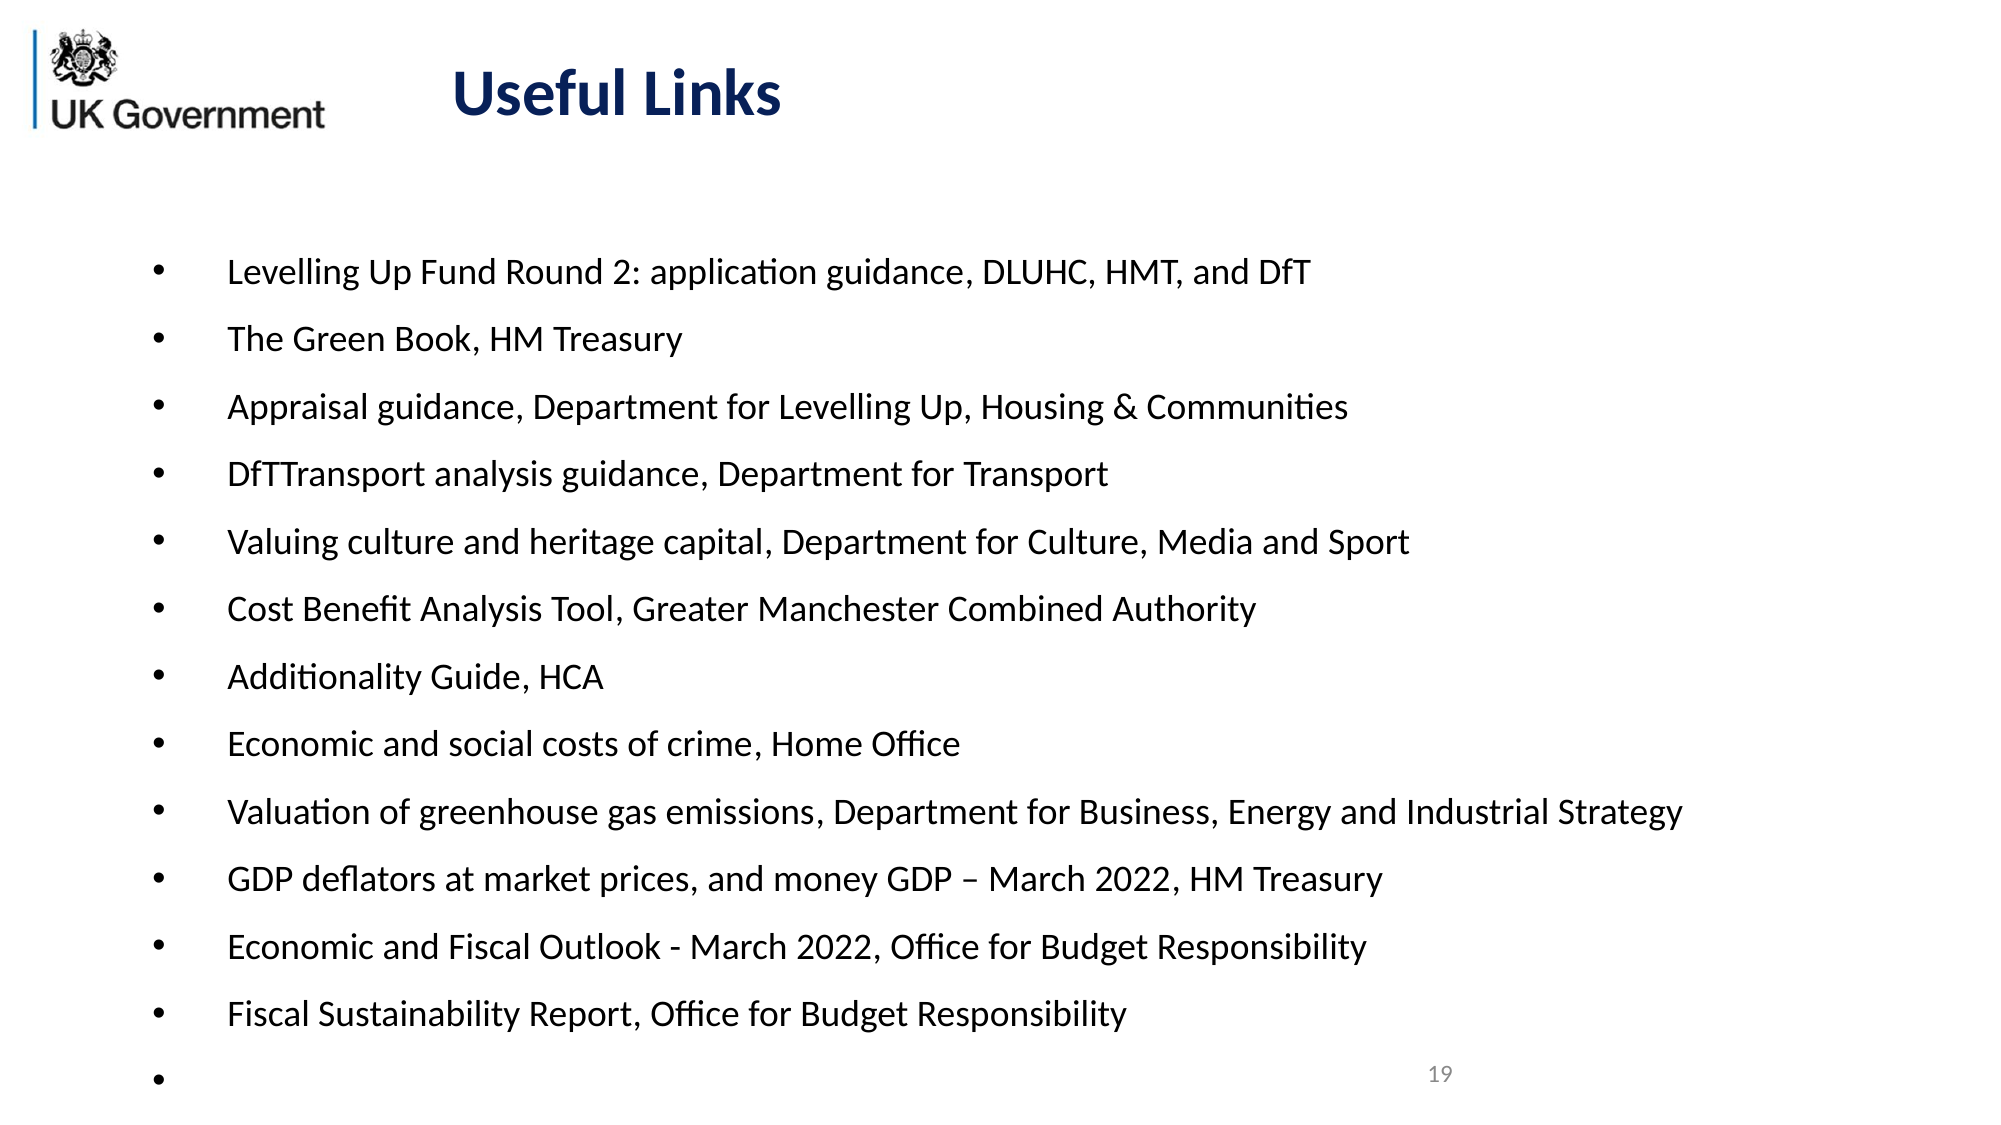

Useful Links
Levelling Up Fund Round 2: application guidance, DLUHC, HMT, and DfT
The Green Book, HM Treasury
Appraisal guidance, Department for Levelling Up, Housing & Communities
DfTTransport analysis guidance, Department for Transport
Valuing culture and heritage capital, Department for Culture, Media and Sport
Cost Benefit Analysis Tool, Greater Manchester Combined Authority
Additionality Guide, HCA
Economic and social costs of crime, Home Office
Valuation of greenhouse gas emissions, Department for Business, Energy and Industrial Strategy
GDP deflators at market prices, and money GDP – March 2022, HM Treasury
Economic and Fiscal Outlook - March 2022, Office for Budget Responsibility
Fiscal Sustainability Report, Office for Budget Responsibility